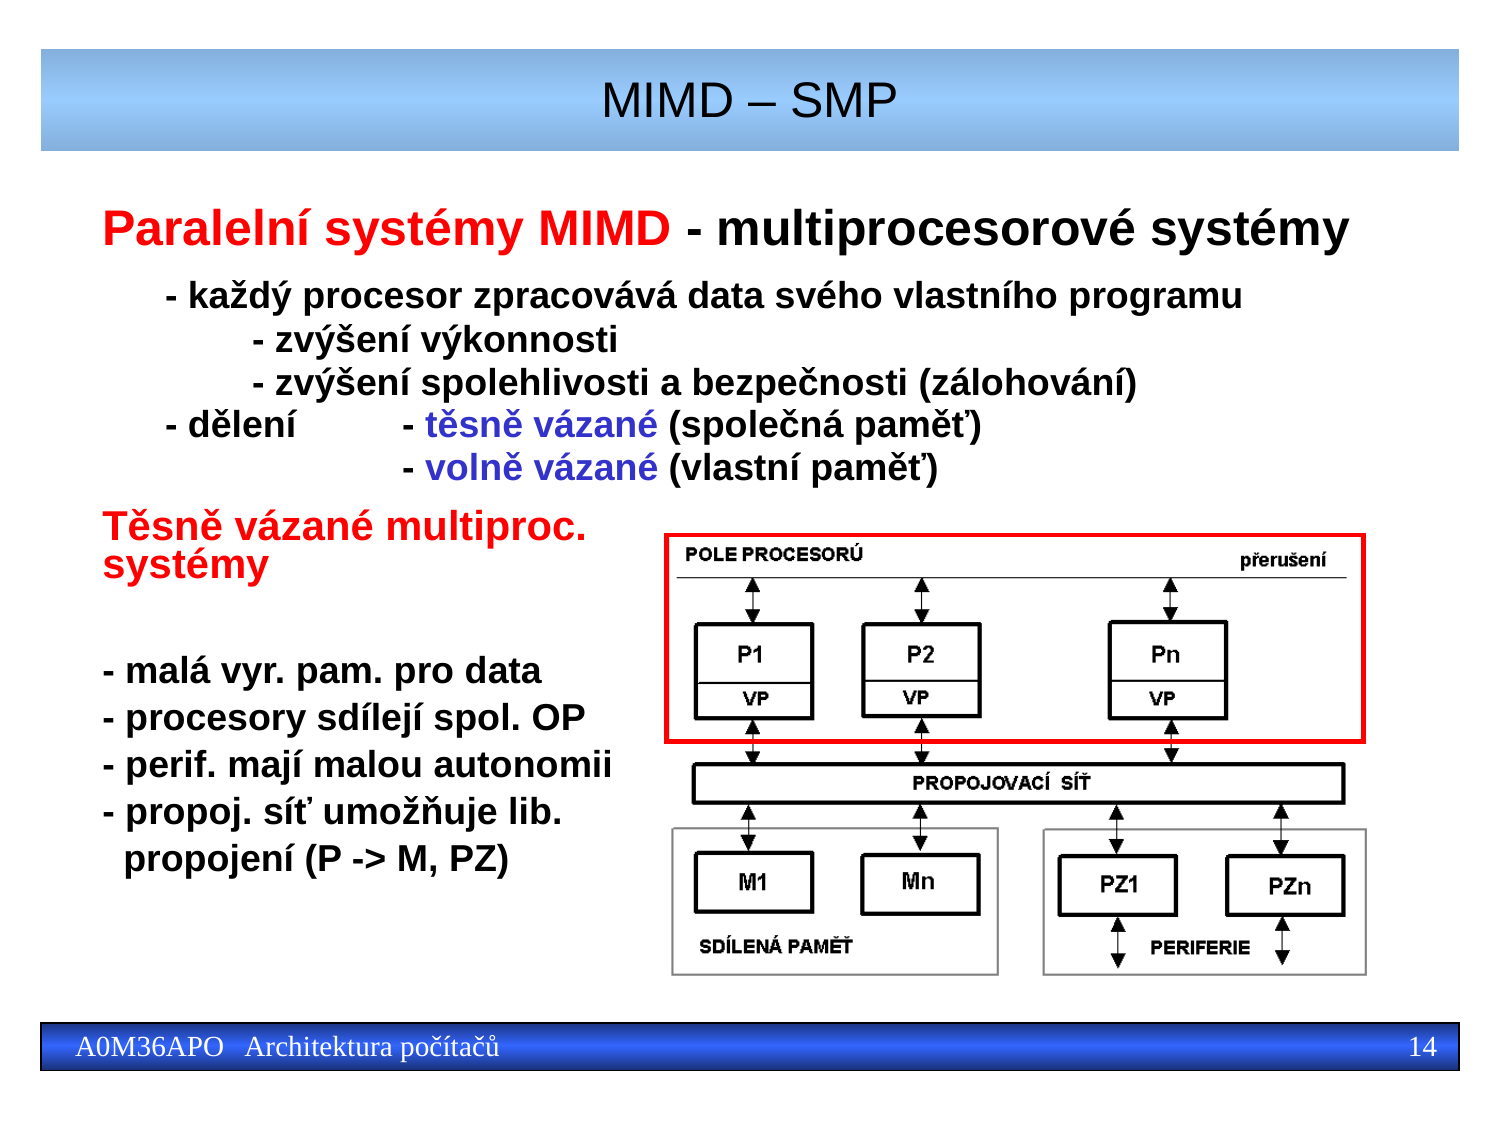

# MIMD – SMP
Paralelní systémy MIMD - multiprocesorové systémy
- každý procesor zpracovává data svého vlastního programu
	- zvýšení výkonnosti
	- zvýšení spolehlivosti a bezpečnosti (zálohování)
- dělení	- těsně vázané (společná paměť)
		- volně vázané (vlastní paměť)
Těsně vázané multiproc.
systémy
- malá vyr. pam. pro data
- procesory sdílejí spol. OP
- perif. mají malou autonomii
- propoj. síť umožňuje lib.
 propojení (P -> M, PZ)
A0M36APO Architektura počítačů
14